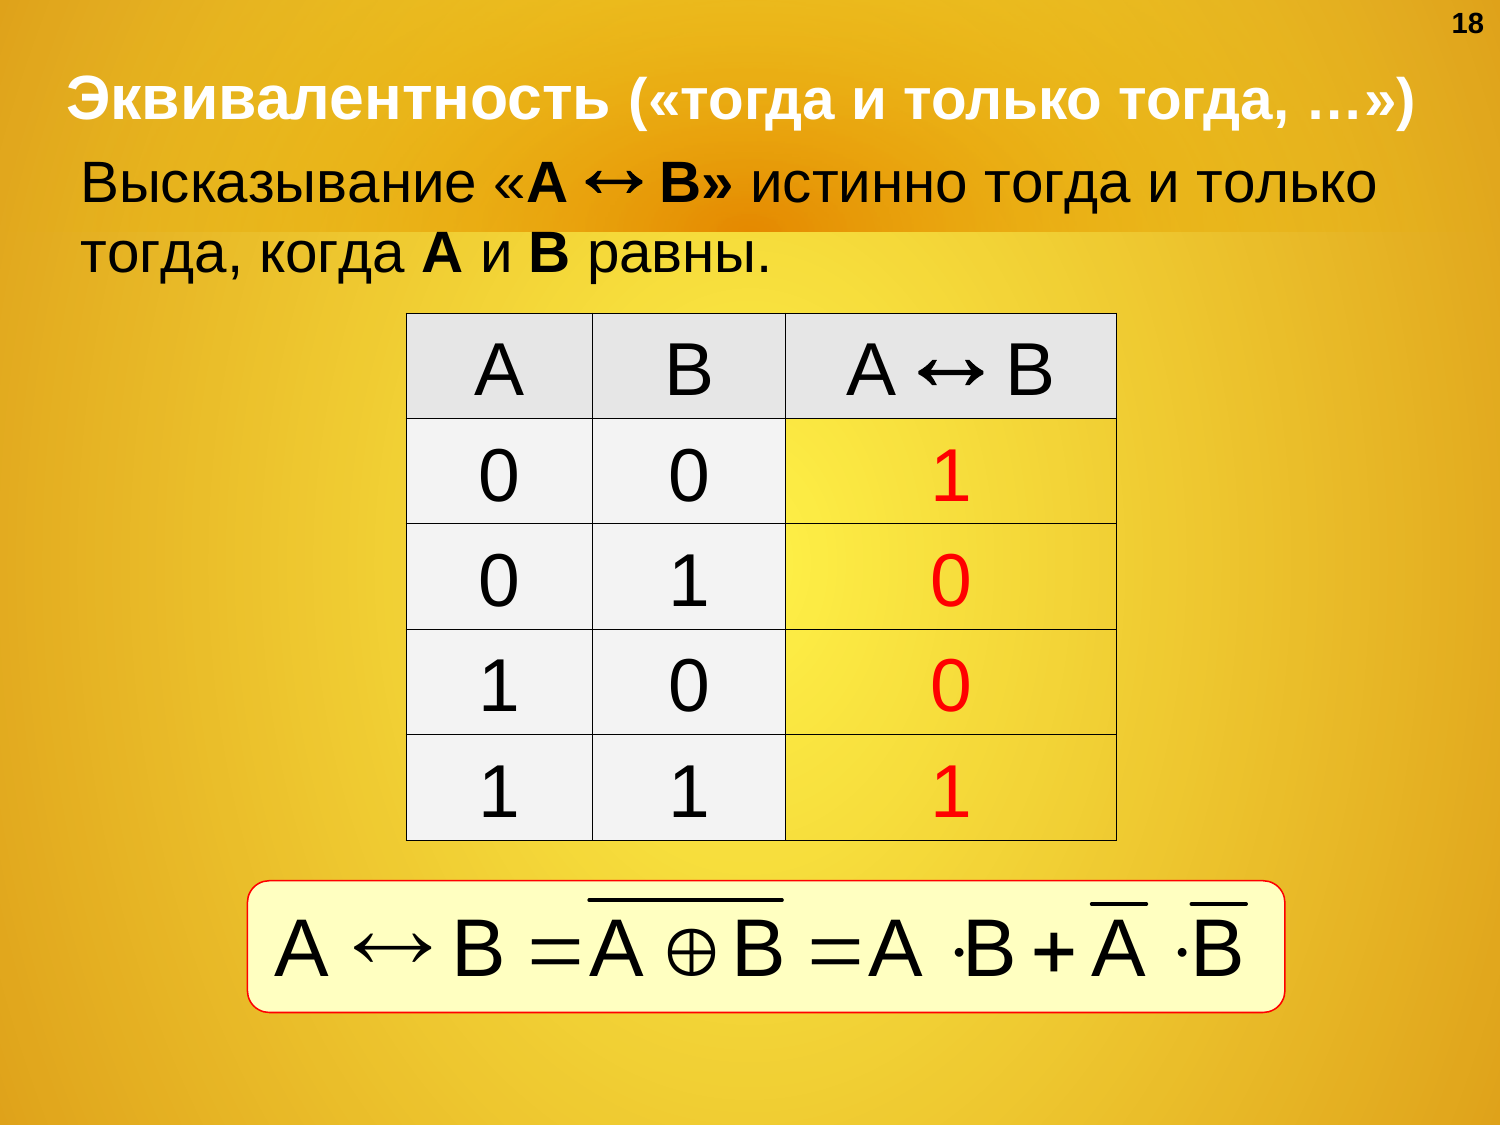

# Эквивалентность («тогда и только тогда, …»)
Высказывание «A  B» истинно тогда и только тогда, когда А и B равны.
| A | B | А  B |
| --- | --- | --- |
| 0 | 0 | 1 |
| 0 | 1 | 0 |
| 1 | 0 | 0 |
| 1 | 1 | 1 |